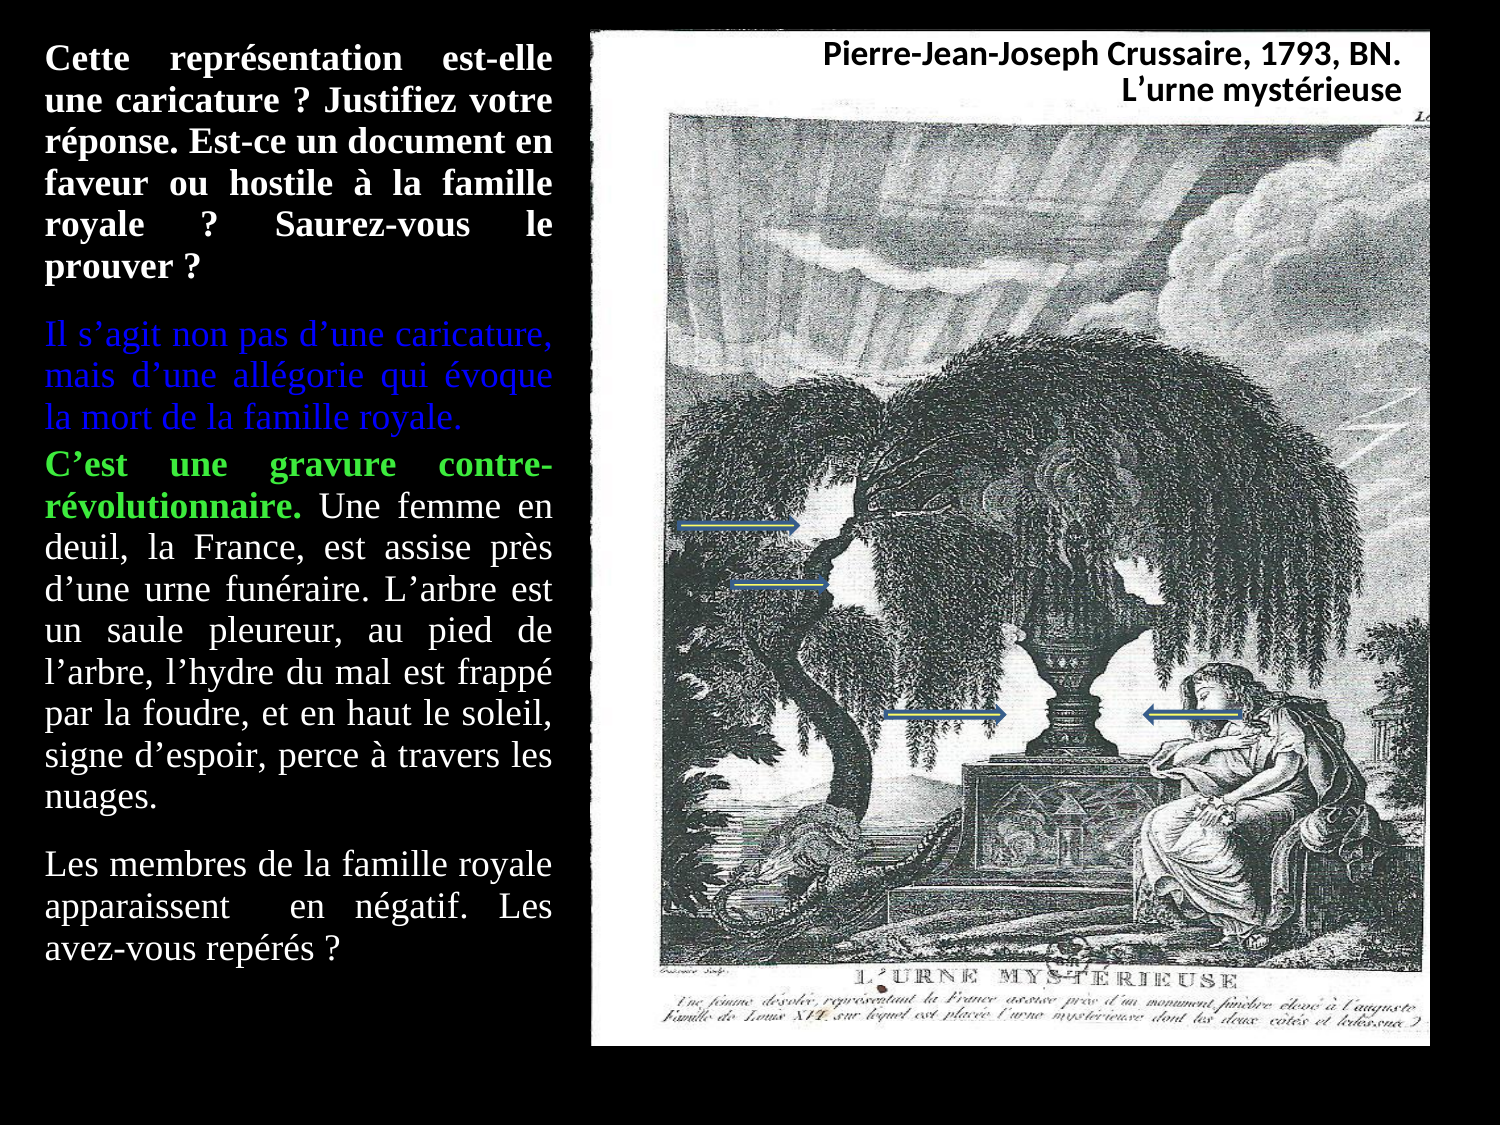

Cette représentation est-elle une caricature ? Justifiez votre réponse. Est-ce un document en faveur ou hostile à la famille royale ? Saurez-vous le prouver ?
Il s’agit non pas d’une caricature, mais d’une allégorie qui évoque la mort de la famille royale.
C’est une gravure contre-révolutionnaire. Une femme en deuil, la France, est assise près d’une urne funéraire. L’arbre est un saule pleureur, au pied de l’arbre, l’hydre du mal est frappé par la foudre, et en haut le soleil, signe d’espoir, perce à travers les nuages.
Les membres de la famille royale apparaissent en négatif. Les avez-vous repérés ?
Pierre-Jean-Joseph Crussaire, 1793, BN.
L’urne mystérieuse